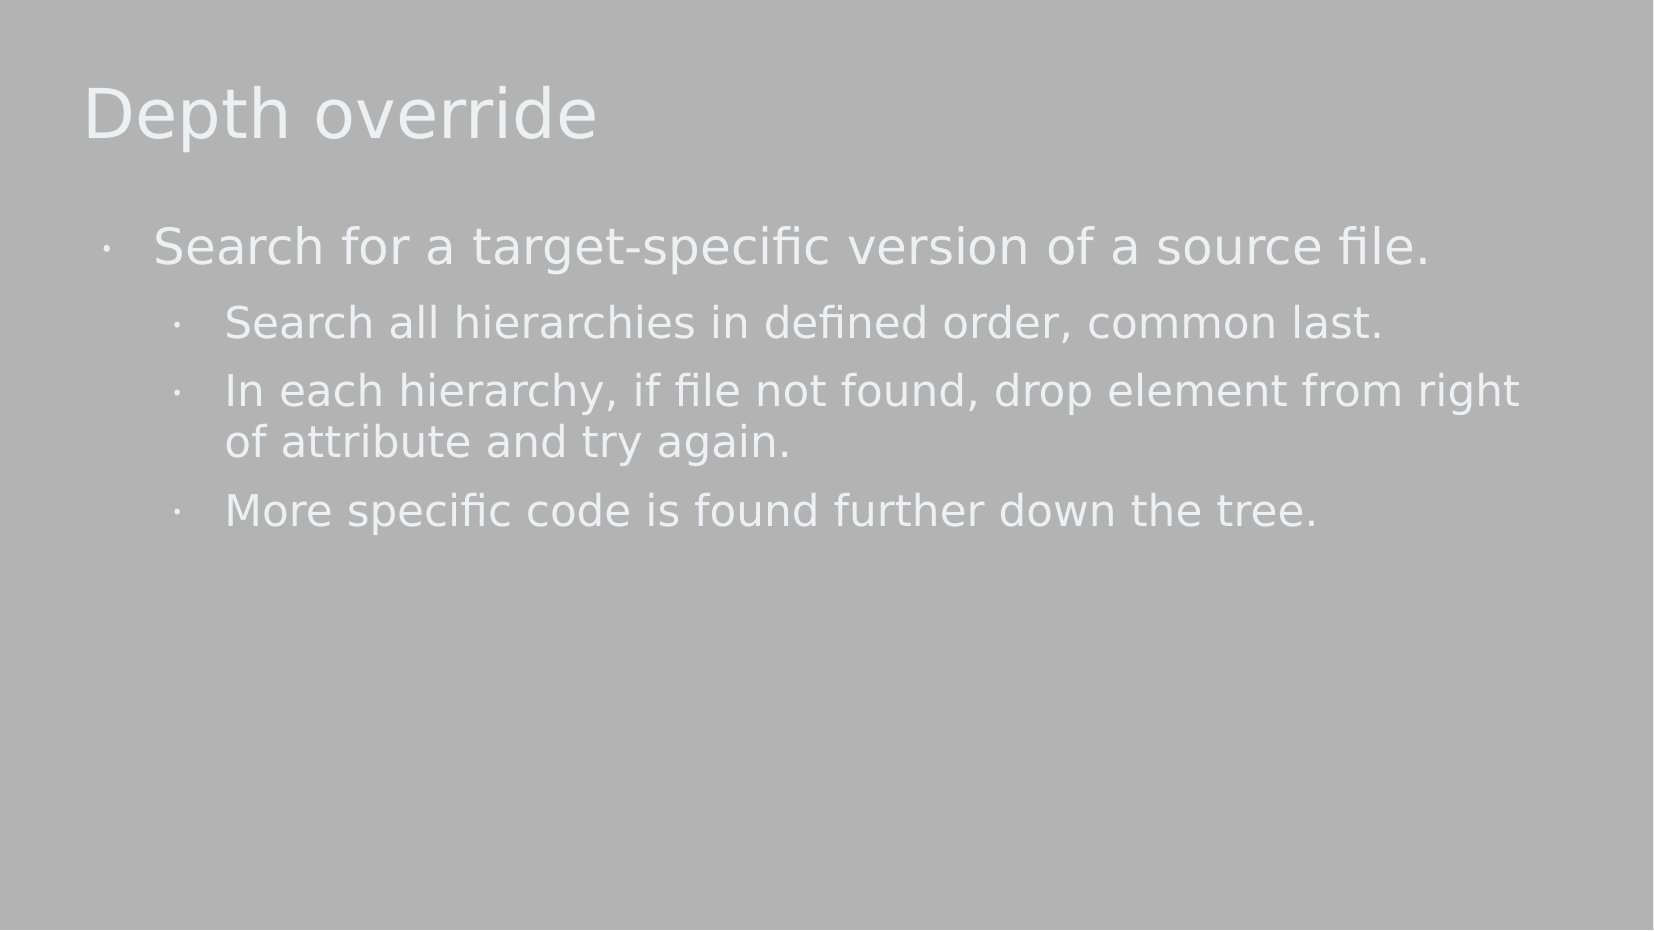

# Depth override
Search for a target-specific version of a source file.
Search all hierarchies in defined order, common last.
In each hierarchy, if file not found, drop element from right of attribute and try again.
More specific code is found further down the tree.